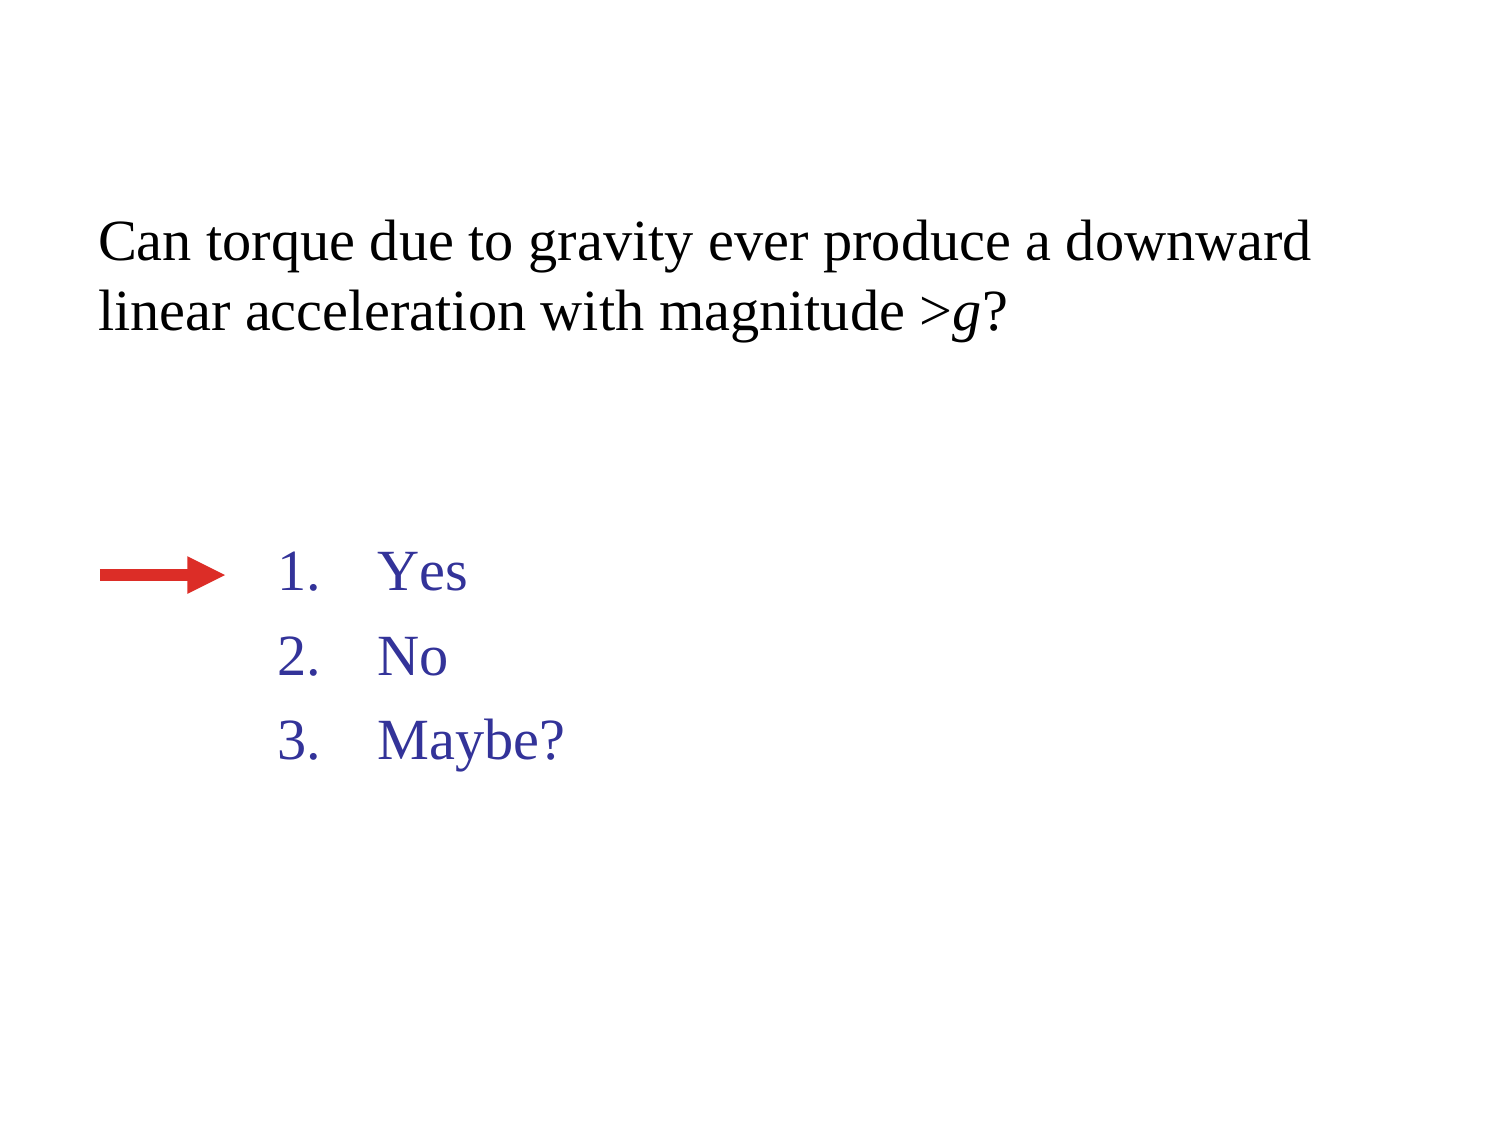

Can torque due to gravity ever produce a downward linear acceleration with magnitude >g?
# Yes
No
Maybe?